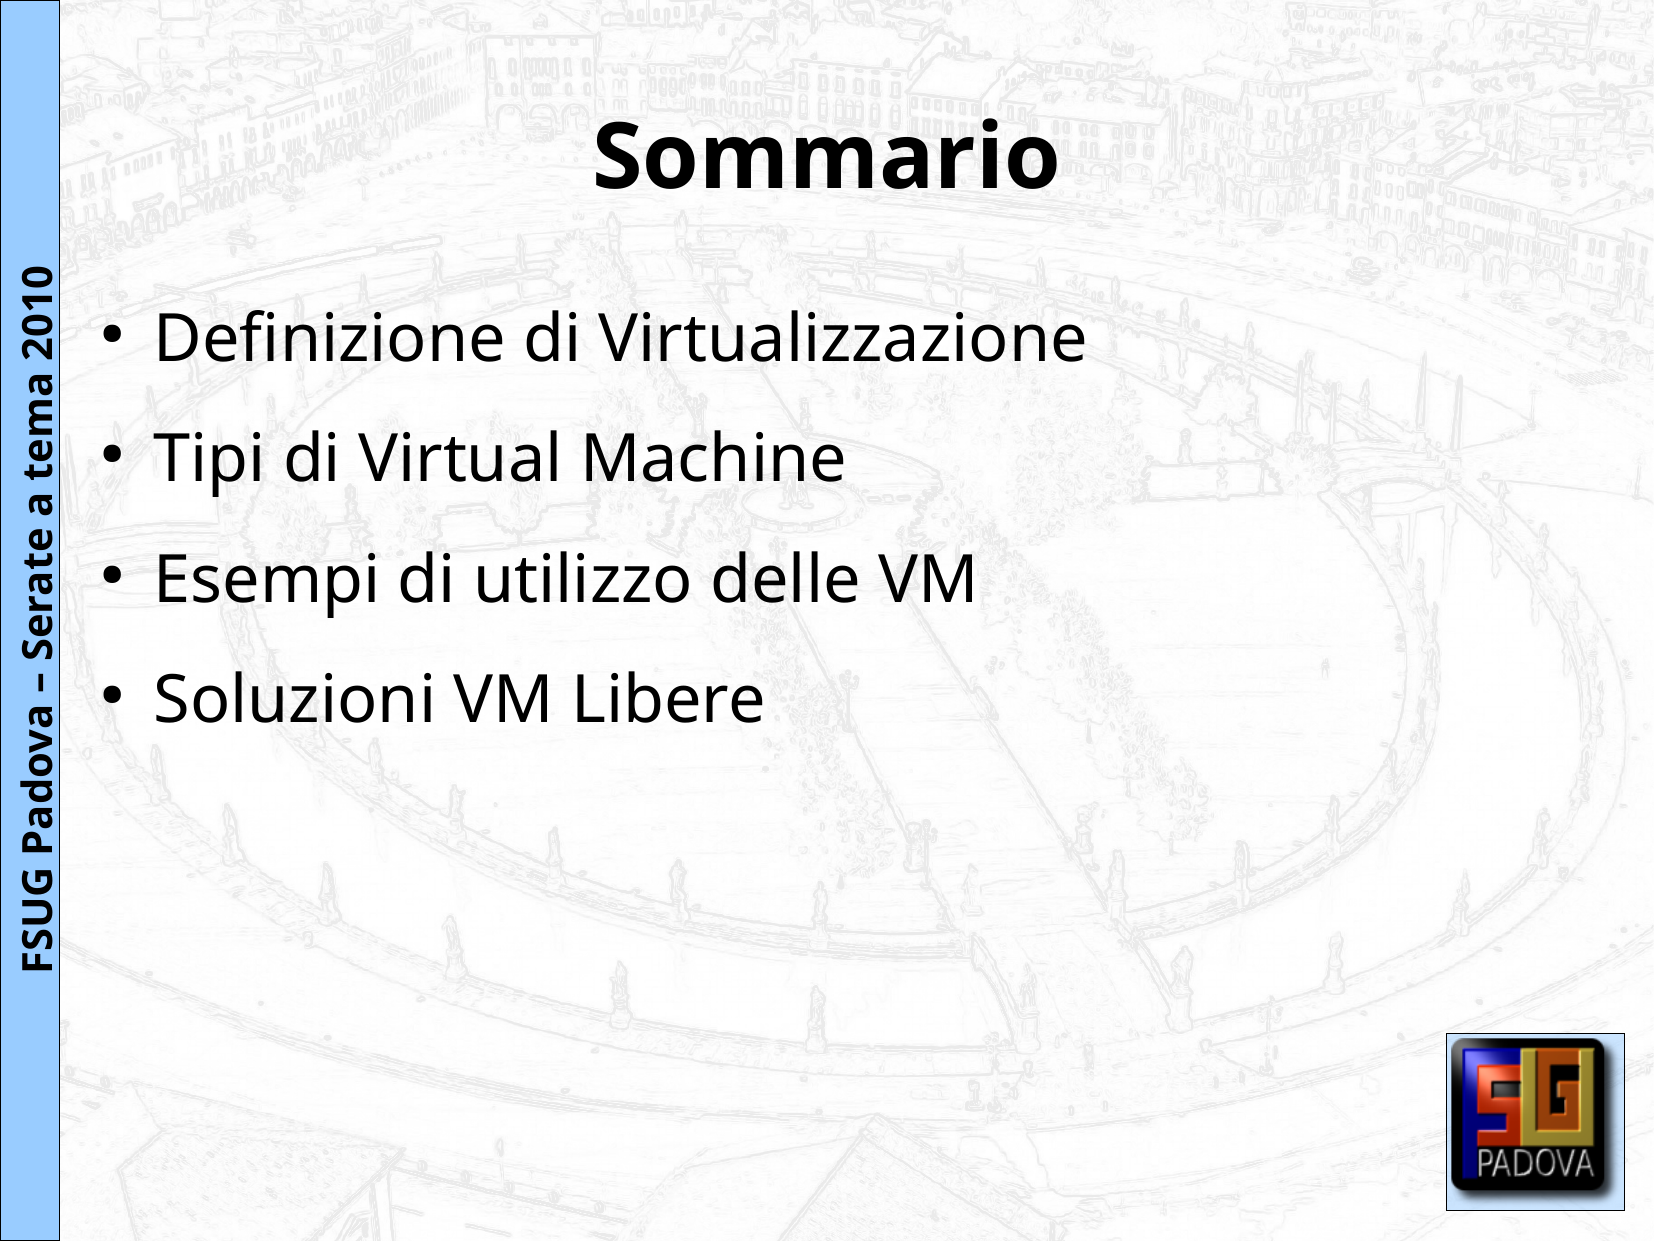

# Sommario
Definizione di Virtualizzazione
Tipi di Virtual Machine
Esempi di utilizzo delle VM
Soluzioni VM Libere
FSUG Padova – Serate a tema 2010
FSUG Padova – Serate a tema 2010